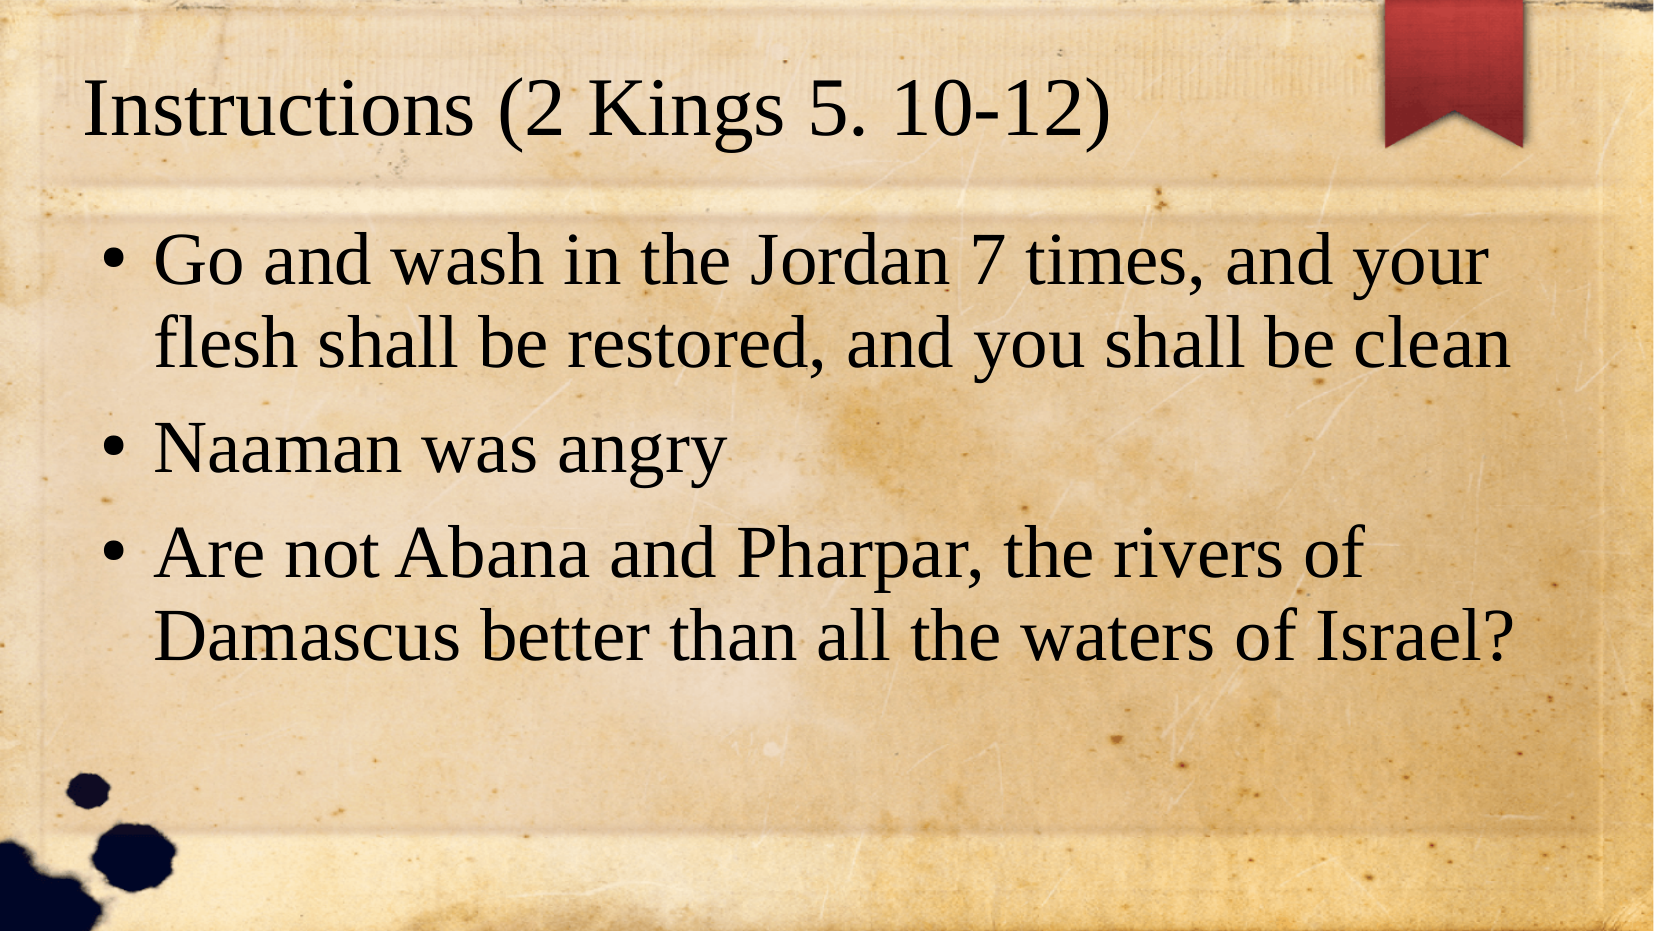

# Instructions (2 Kings 5. 10-12)
Go and wash in the Jordan 7 times, and your flesh shall be restored, and you shall be clean
Naaman was angry
Are not Abana and Pharpar, the rivers of Damascus better than all the waters of Israel?